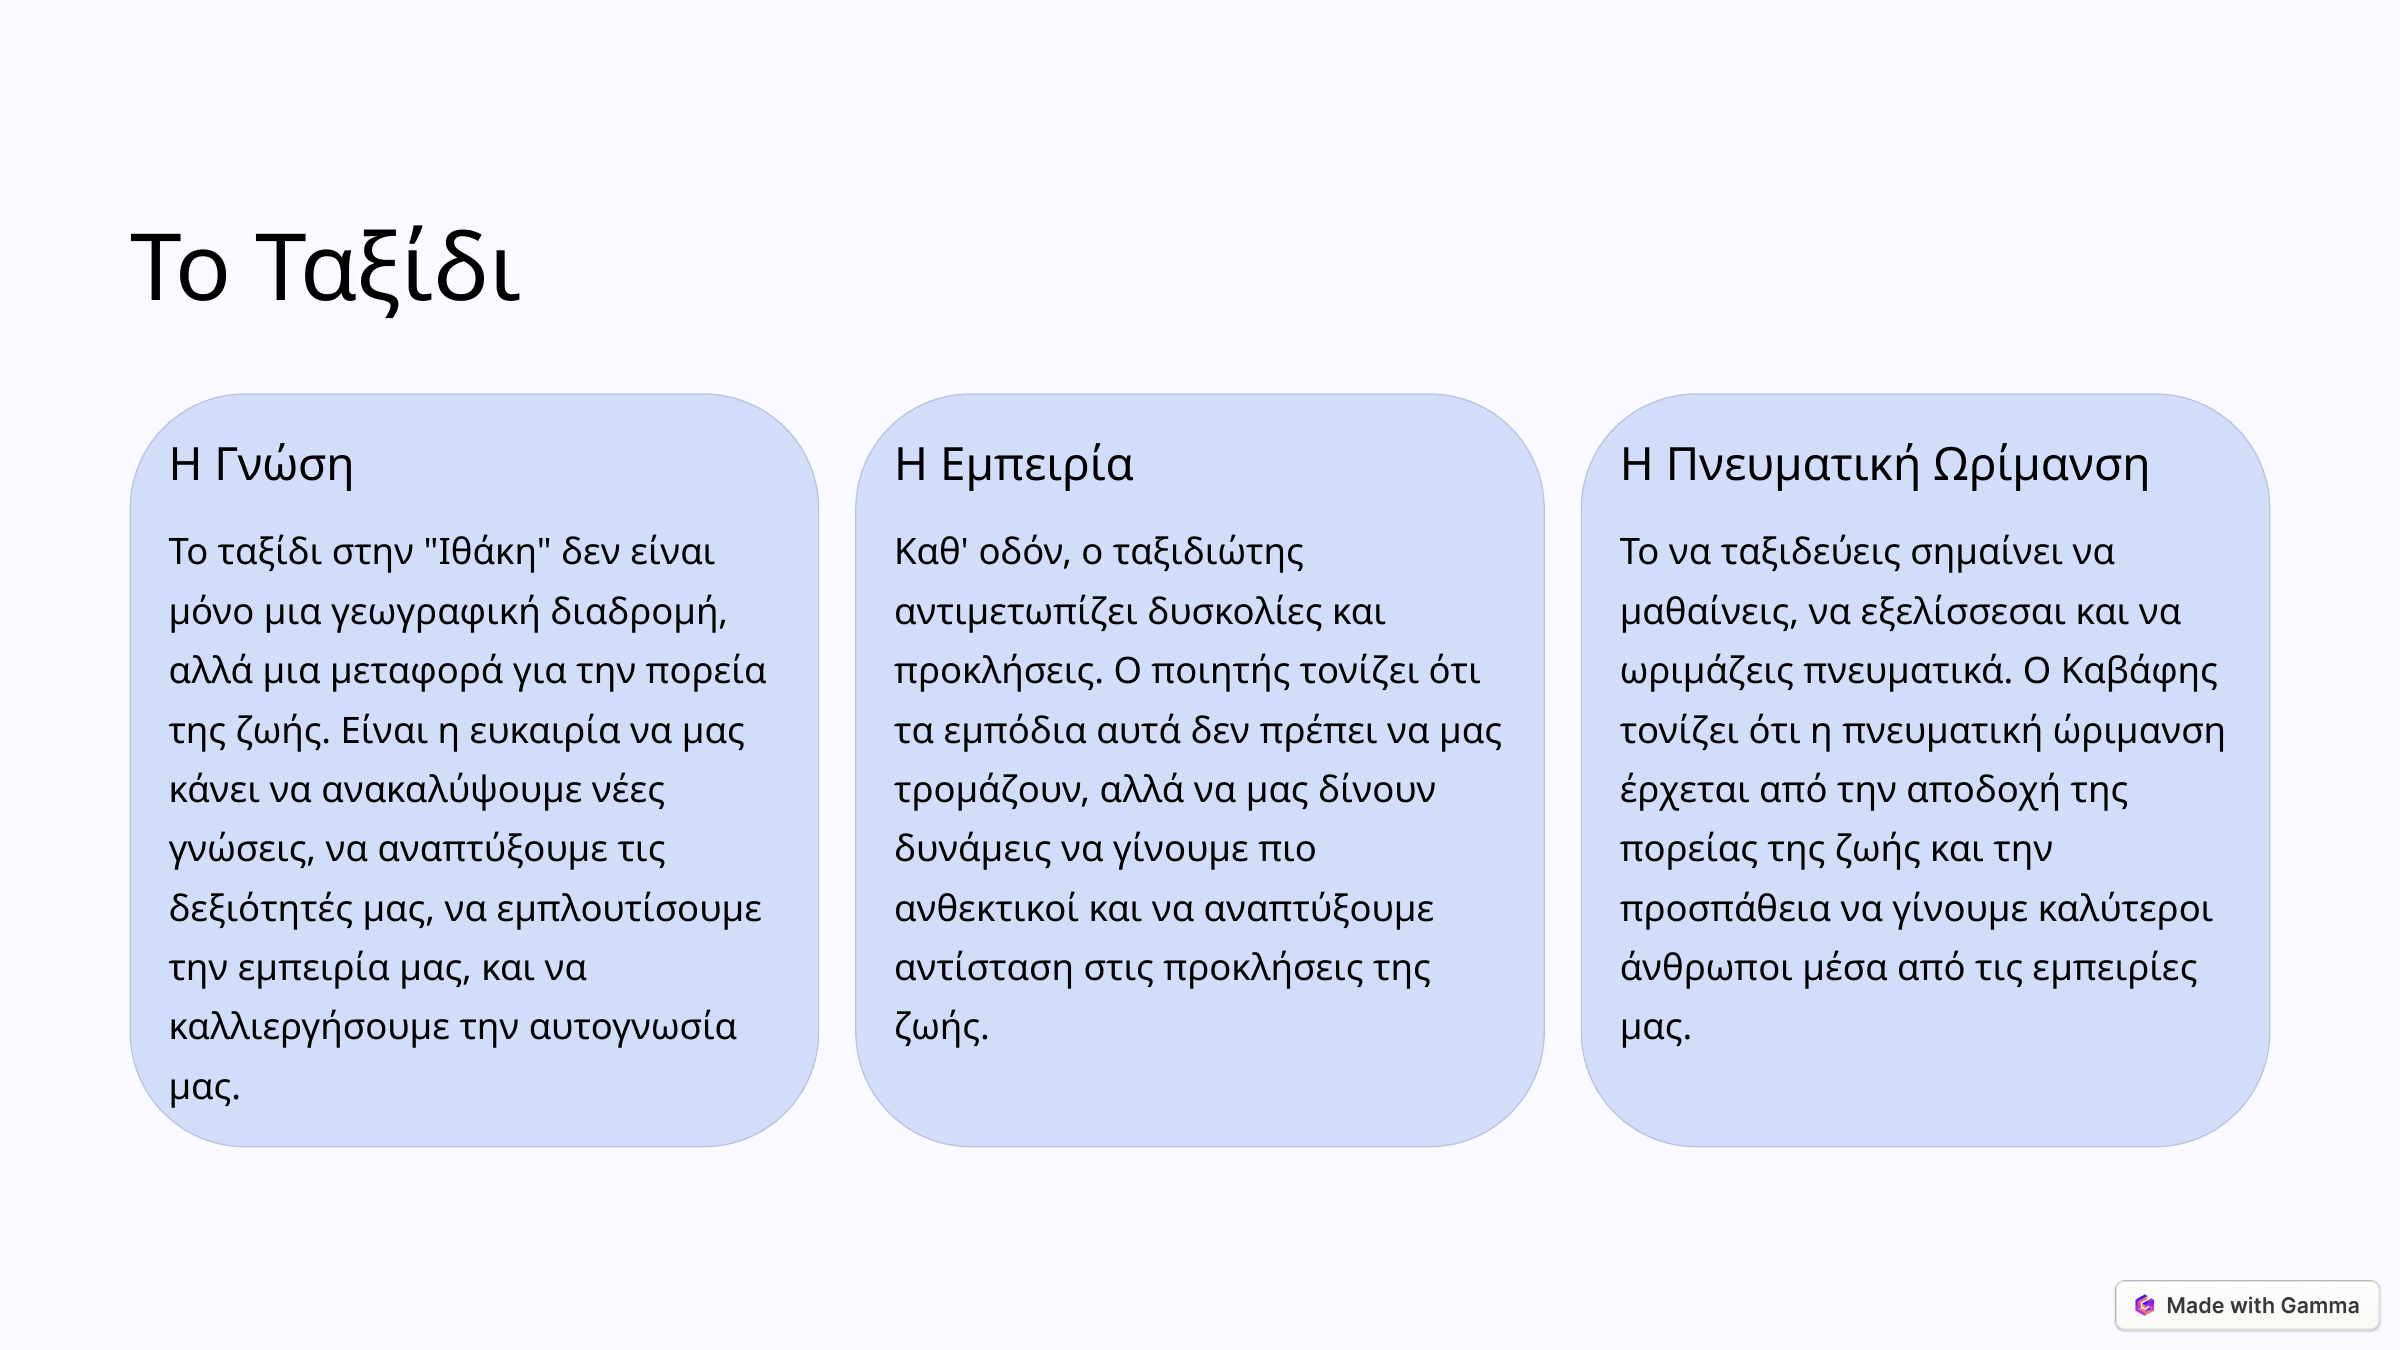

Το Ταξίδι
Η Γνώση
Η Εμπειρία
Η Πνευματική Ωρίμανση
Το ταξίδι στην "Ιθάκη" δεν είναι μόνο μια γεωγραφική διαδρομή, αλλά μια μεταφορά για την πορεία της ζωής. Είναι η ευκαιρία να μας κάνει να ανακαλύψουμε νέες γνώσεις, να αναπτύξουμε τις δεξιότητές μας, να εμπλουτίσουμε την εμπειρία μας, και να καλλιεργήσουμε την αυτογνωσία μας.
Καθ' οδόν, ο ταξιδιώτης αντιμετωπίζει δυσκολίες και προκλήσεις. Ο ποιητής τονίζει ότι τα εμπόδια αυτά δεν πρέπει να μας τρομάζουν, αλλά να μας δίνουν δυνάμεις να γίνουμε πιο ανθεκτικοί και να αναπτύξουμε αντίσταση στις προκλήσεις της ζωής.
Το να ταξιδεύεις σημαίνει να μαθαίνεις, να εξελίσσεσαι και να ωριμάζεις πνευματικά. Ο Καβάφης τονίζει ότι η πνευματική ώριμανση έρχεται από την αποδοχή της πορείας της ζωής και την προσπάθεια να γίνουμε καλύτεροι άνθρωποι μέσα από τις εμπειρίες μας.